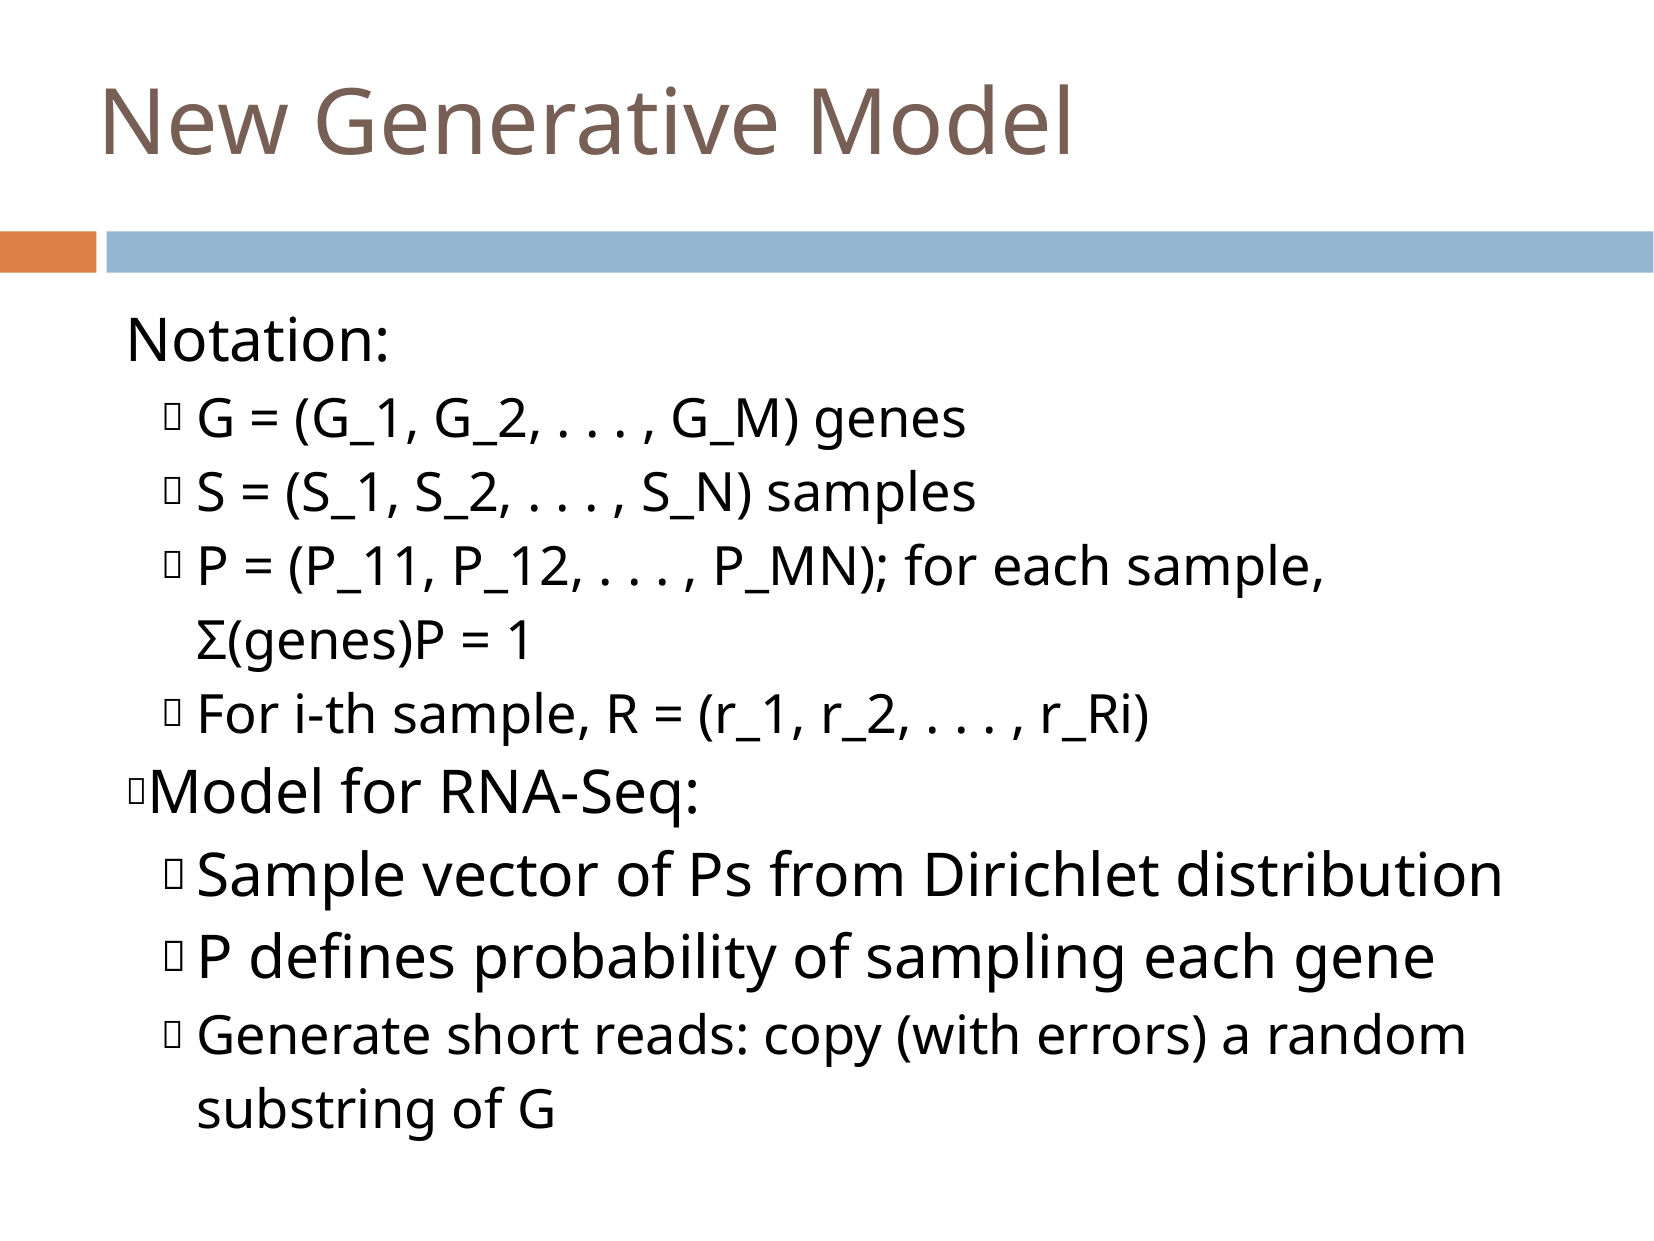

New Generative Model
Notation:
G = (G_1, G_2, . . . , G_M) genes
S = (S_1, S_2, . . . , S_N) samples
P = (P_11, P_12, . . . , P_MN); for each sample, Σ(genes)P = 1
For i-th sample, R = (r_1, r_2, . . . , r_Ri)
Model for RNA-Seq:
Sample vector of Ps from Dirichlet distribution
P defines probability of sampling each gene
Generate short reads: copy (with errors) a random substring of G